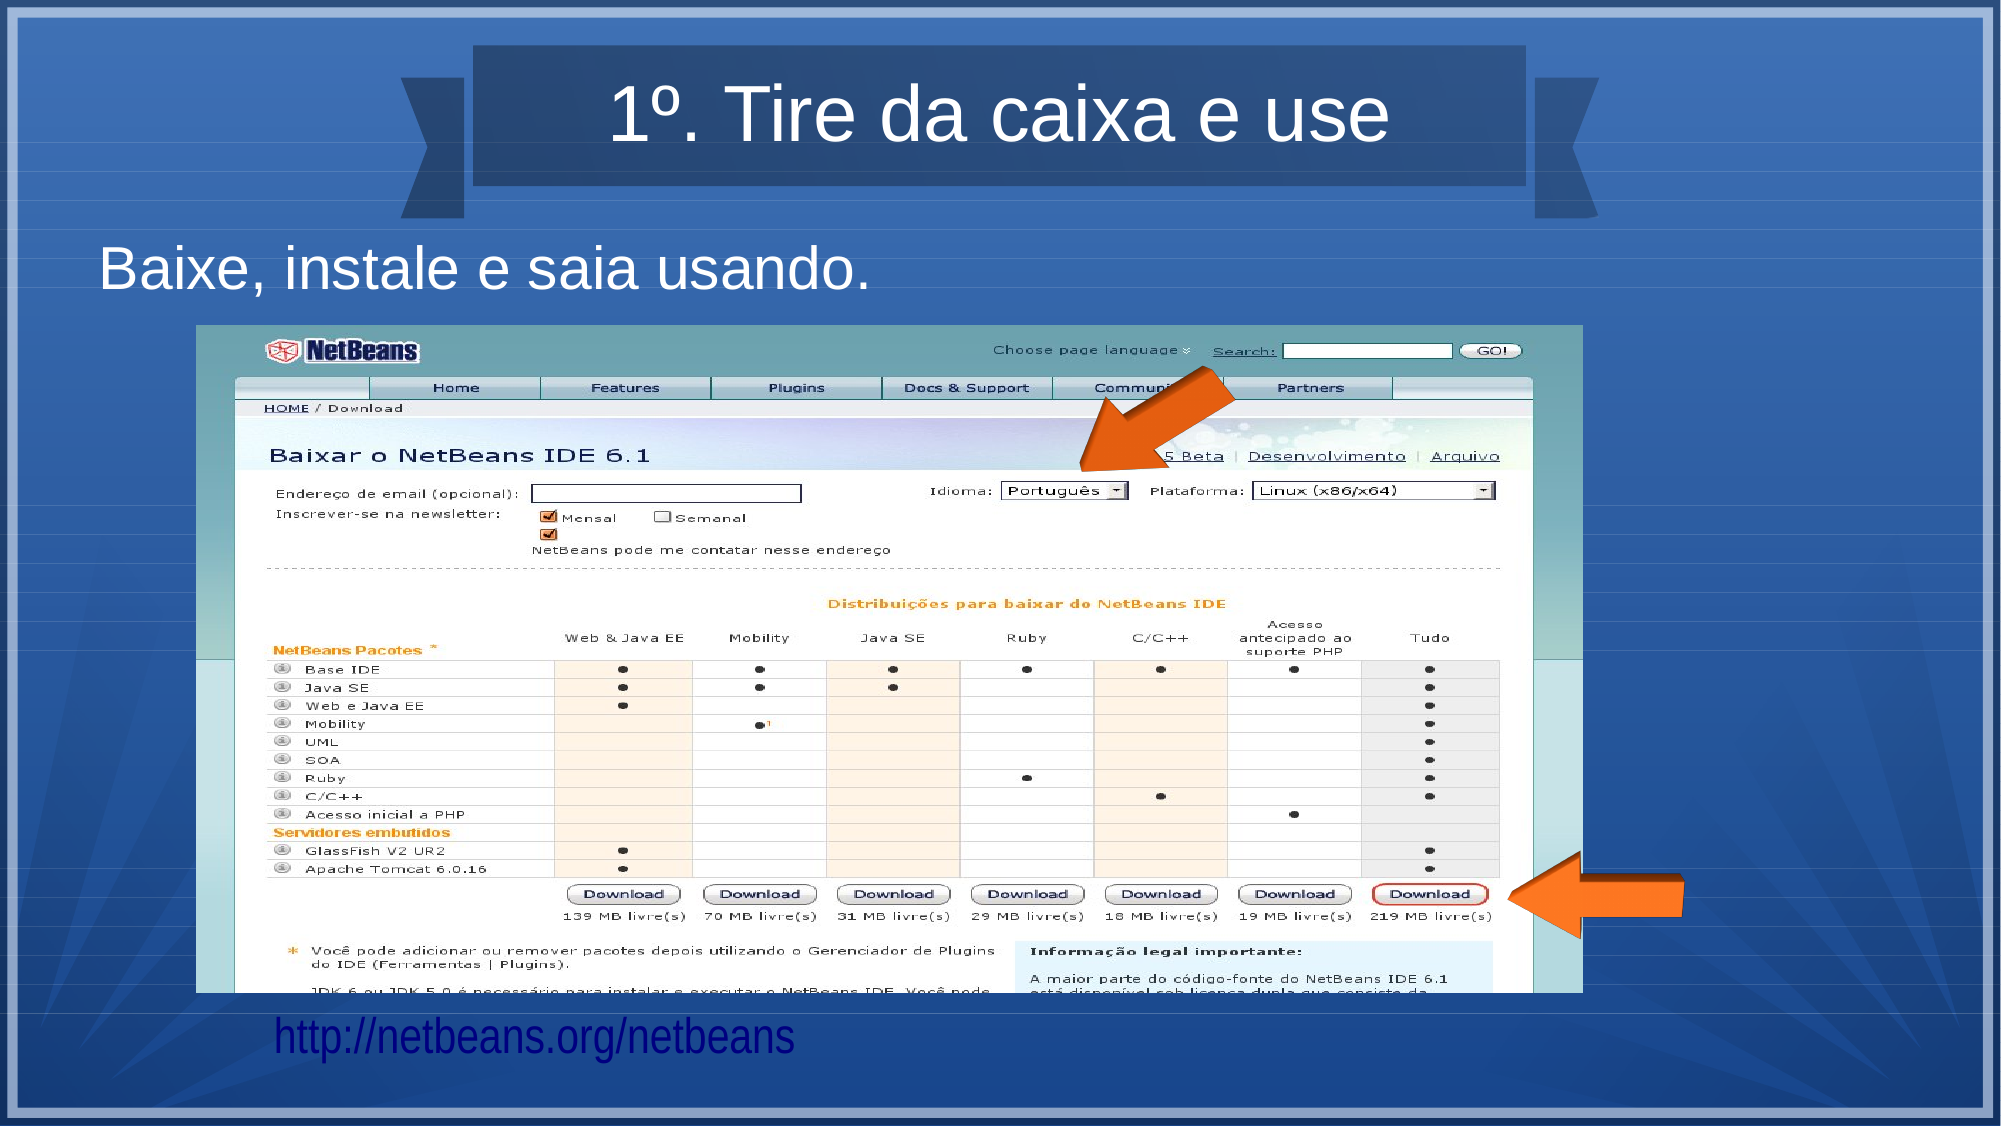

# 1º. Tire da caixa e use
Baixe, instale e saia usando.
http://netbeans.org/netbeans